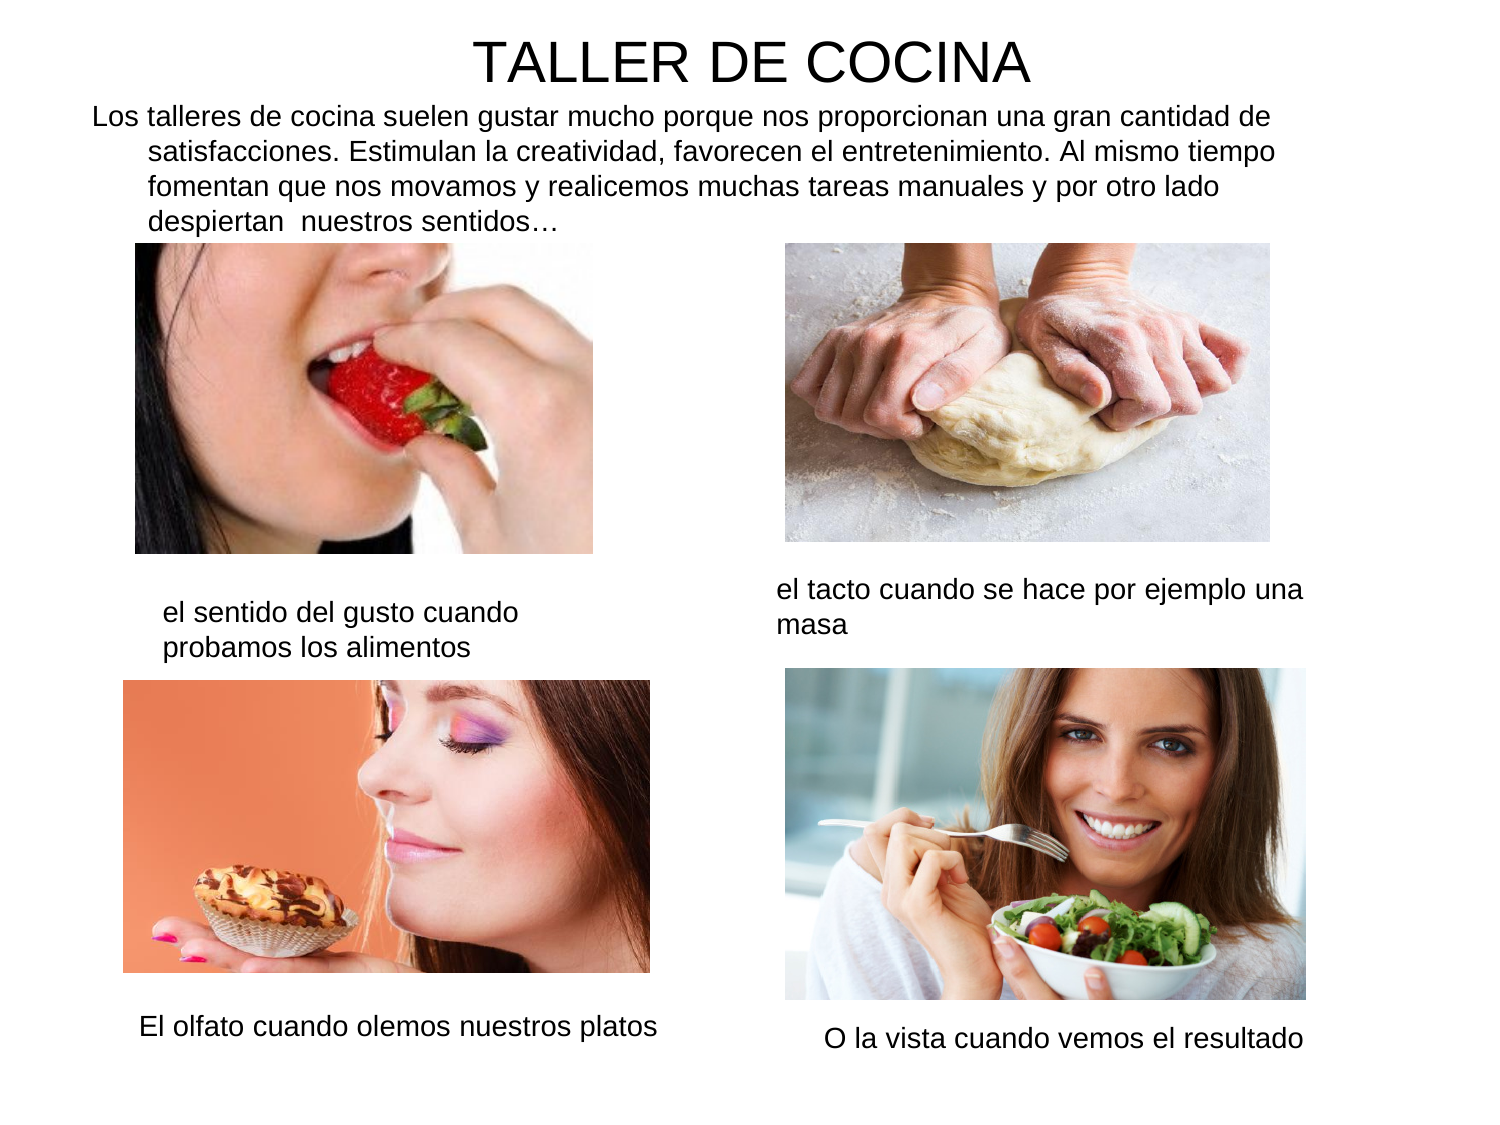

# TALLER DE COCINA
Los talleres de cocina suelen gustar mucho porque nos proporcionan una gran cantidad de satisfacciones. Estimulan la creatividad, favorecen el entretenimiento. Al mismo tiempo fomentan que nos movamos y realicemos muchas tareas manuales y por otro lado despiertan nuestros sentidos…
el tacto cuando se hace por ejemplo una masa
el sentido del gusto cuando probamos los alimentos
El olfato cuando olemos nuestros platos
O la vista cuando vemos el resultado